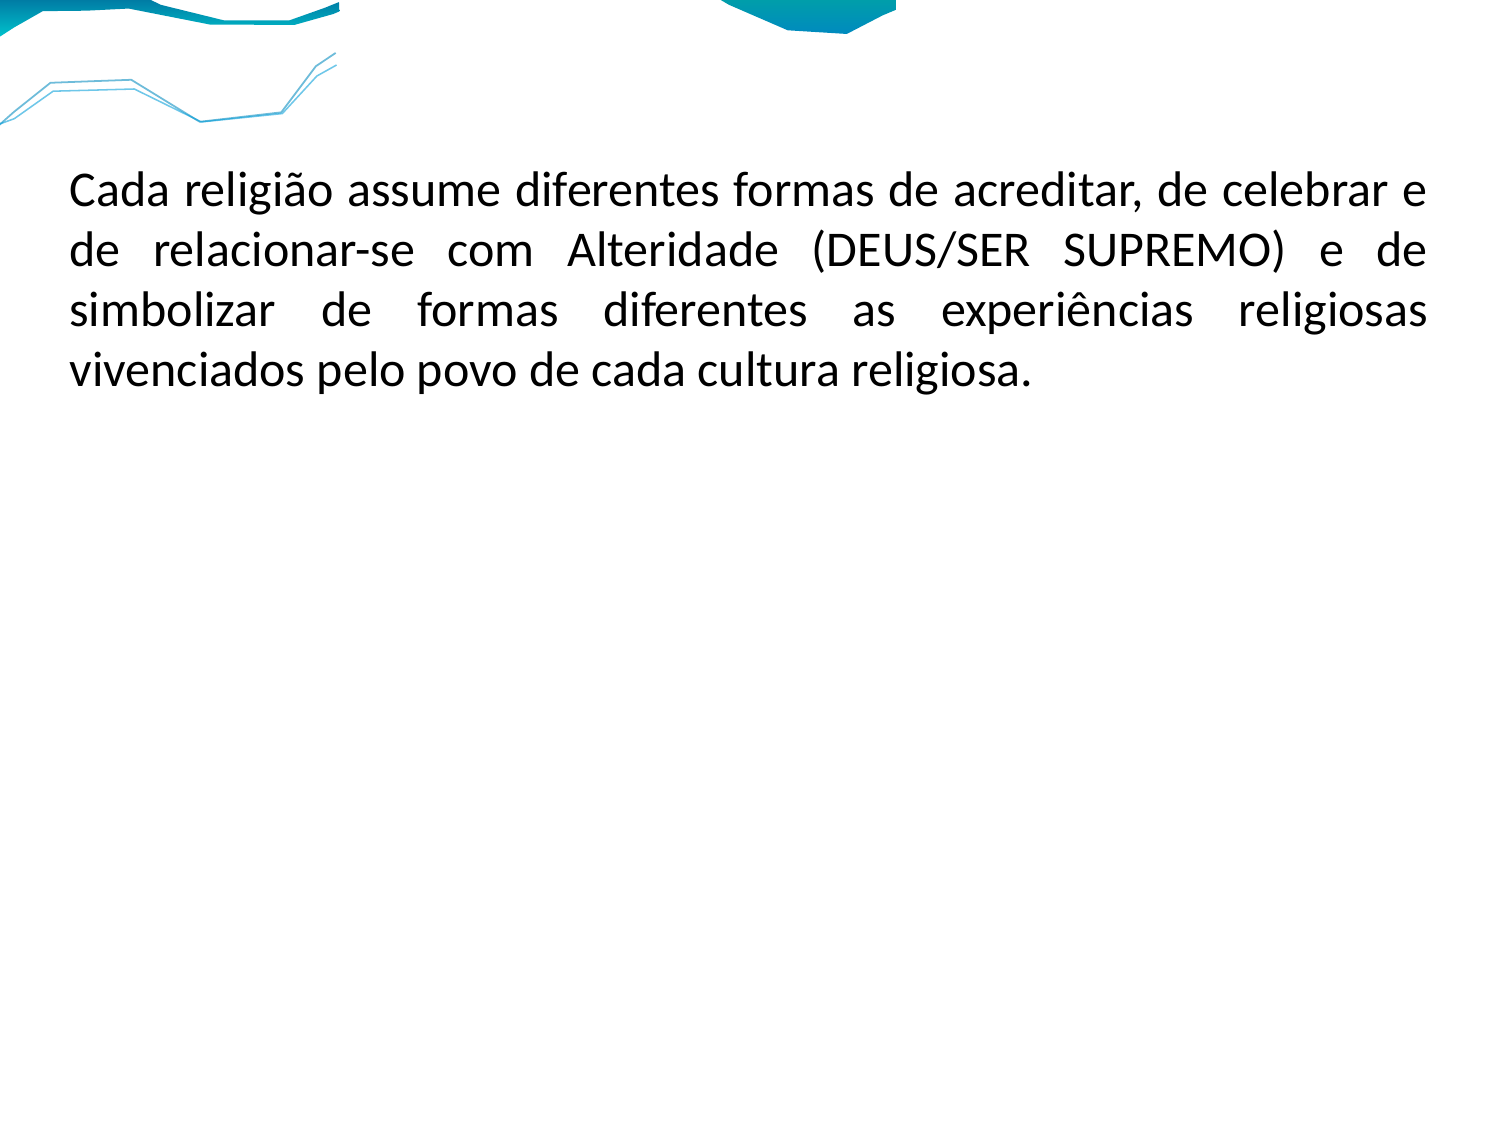

# Cada religião assume diferentes formas de acreditar, de celebrar e de relacionar-se com Alteridade (DEUS/SER SUPREMO) e de simbolizar de formas diferentes as experiências religiosas vivenciados pelo povo de cada cultura religiosa.